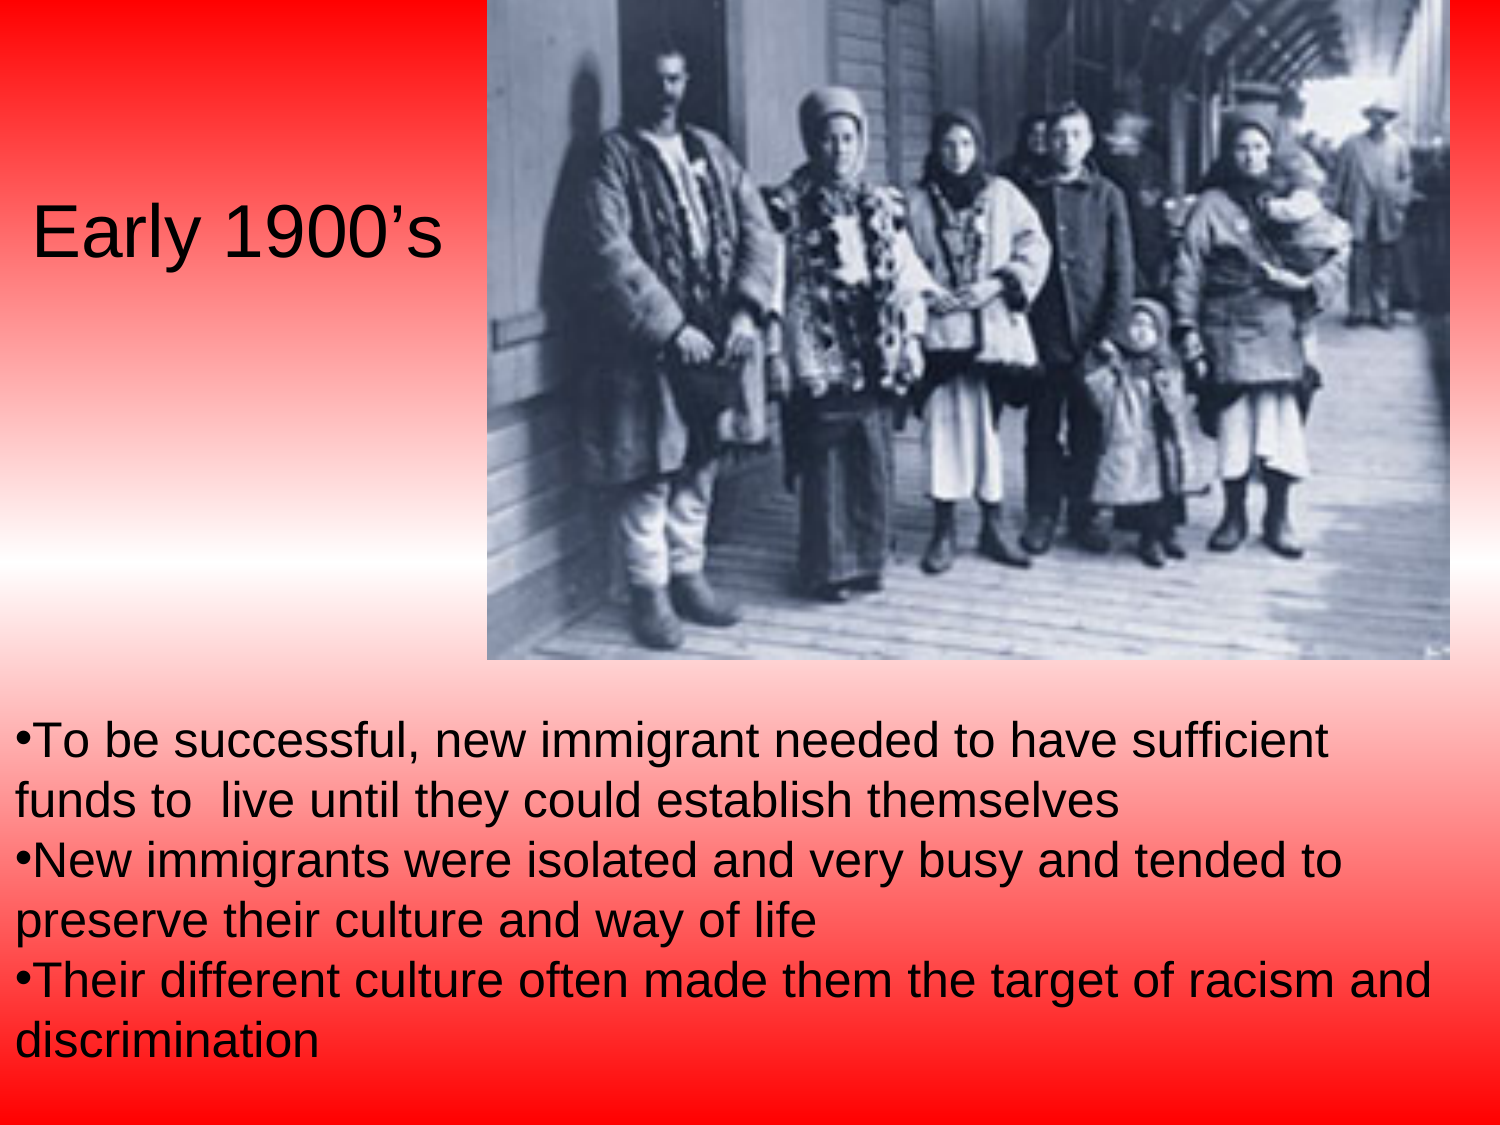

Early 1900’s
To be successful, new immigrant needed to have sufficient funds to live until they could establish themselves
New immigrants were isolated and very busy and tended to preserve their culture and way of life
Their different culture often made them the target of racism and discrimination